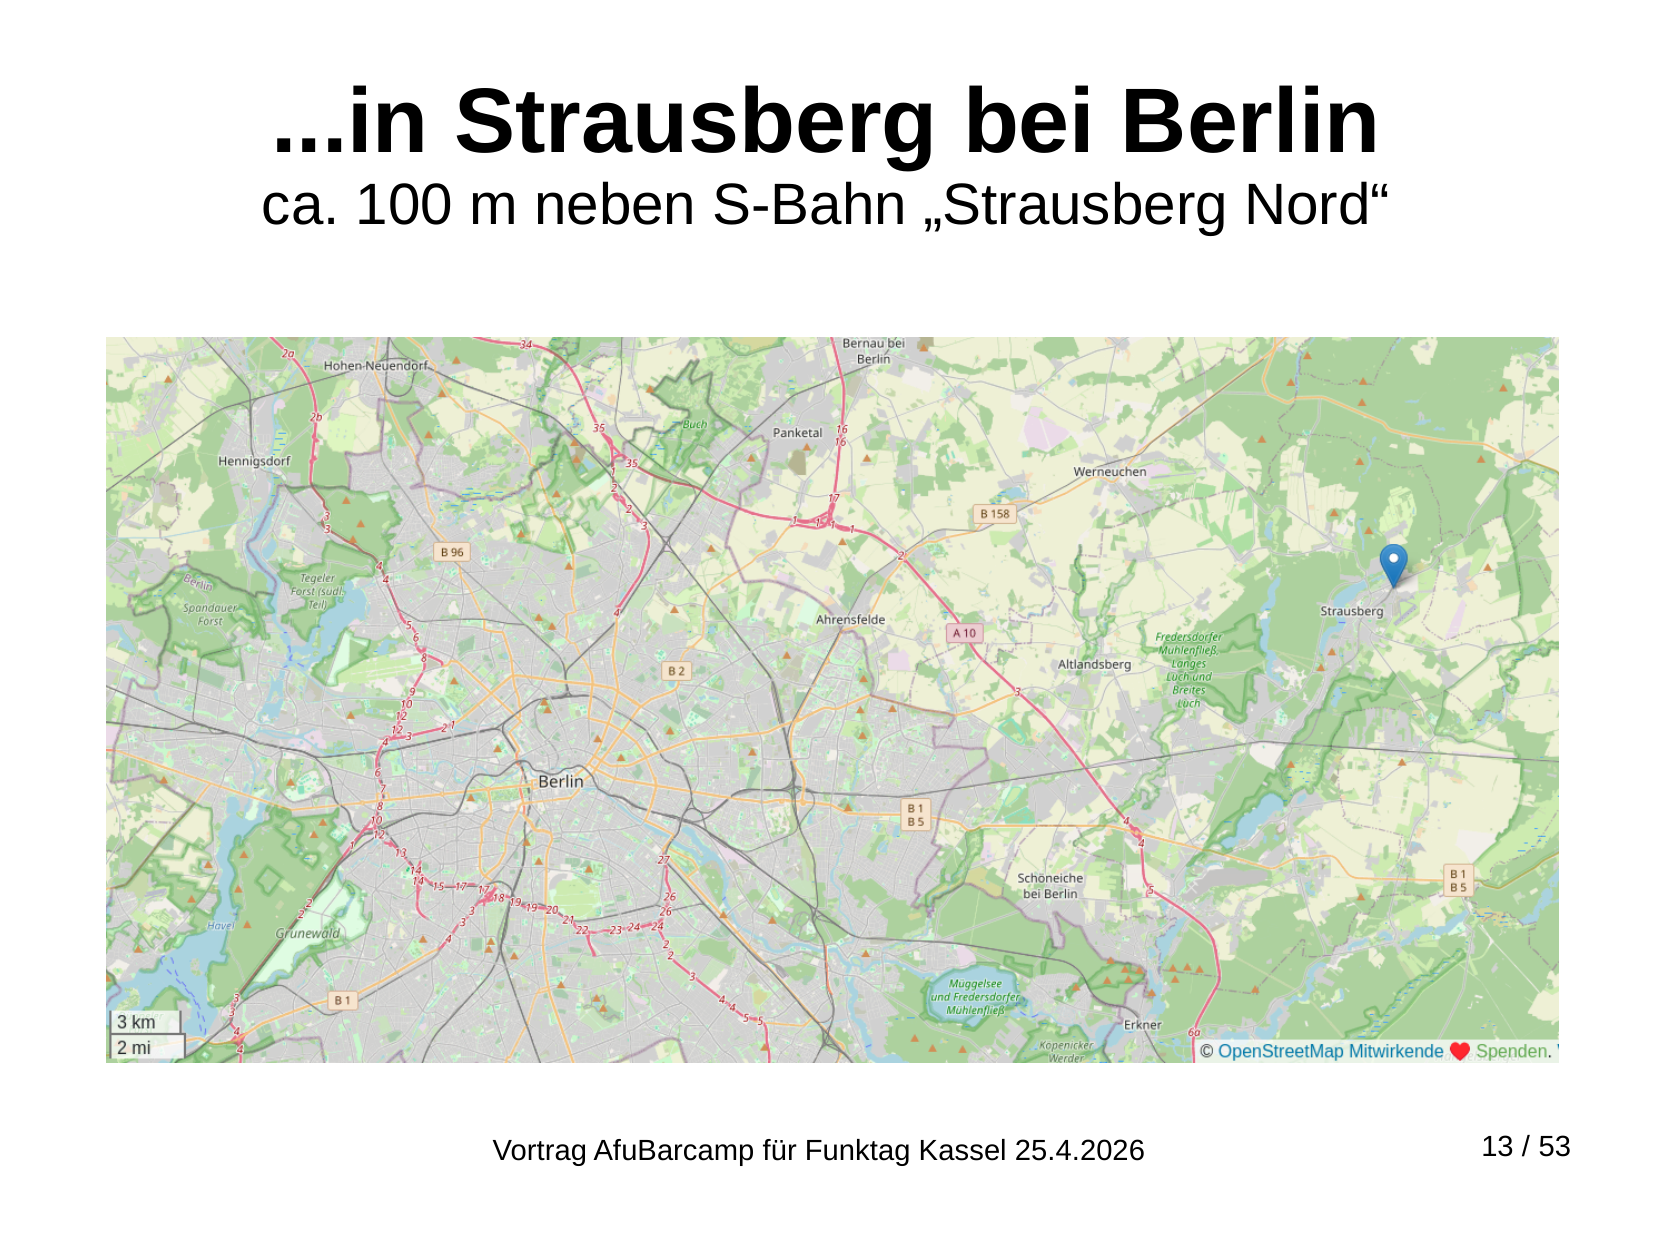

# ...in Strausberg bei Berlin ca. 100 m neben S-Bahn „Strausberg Nord“